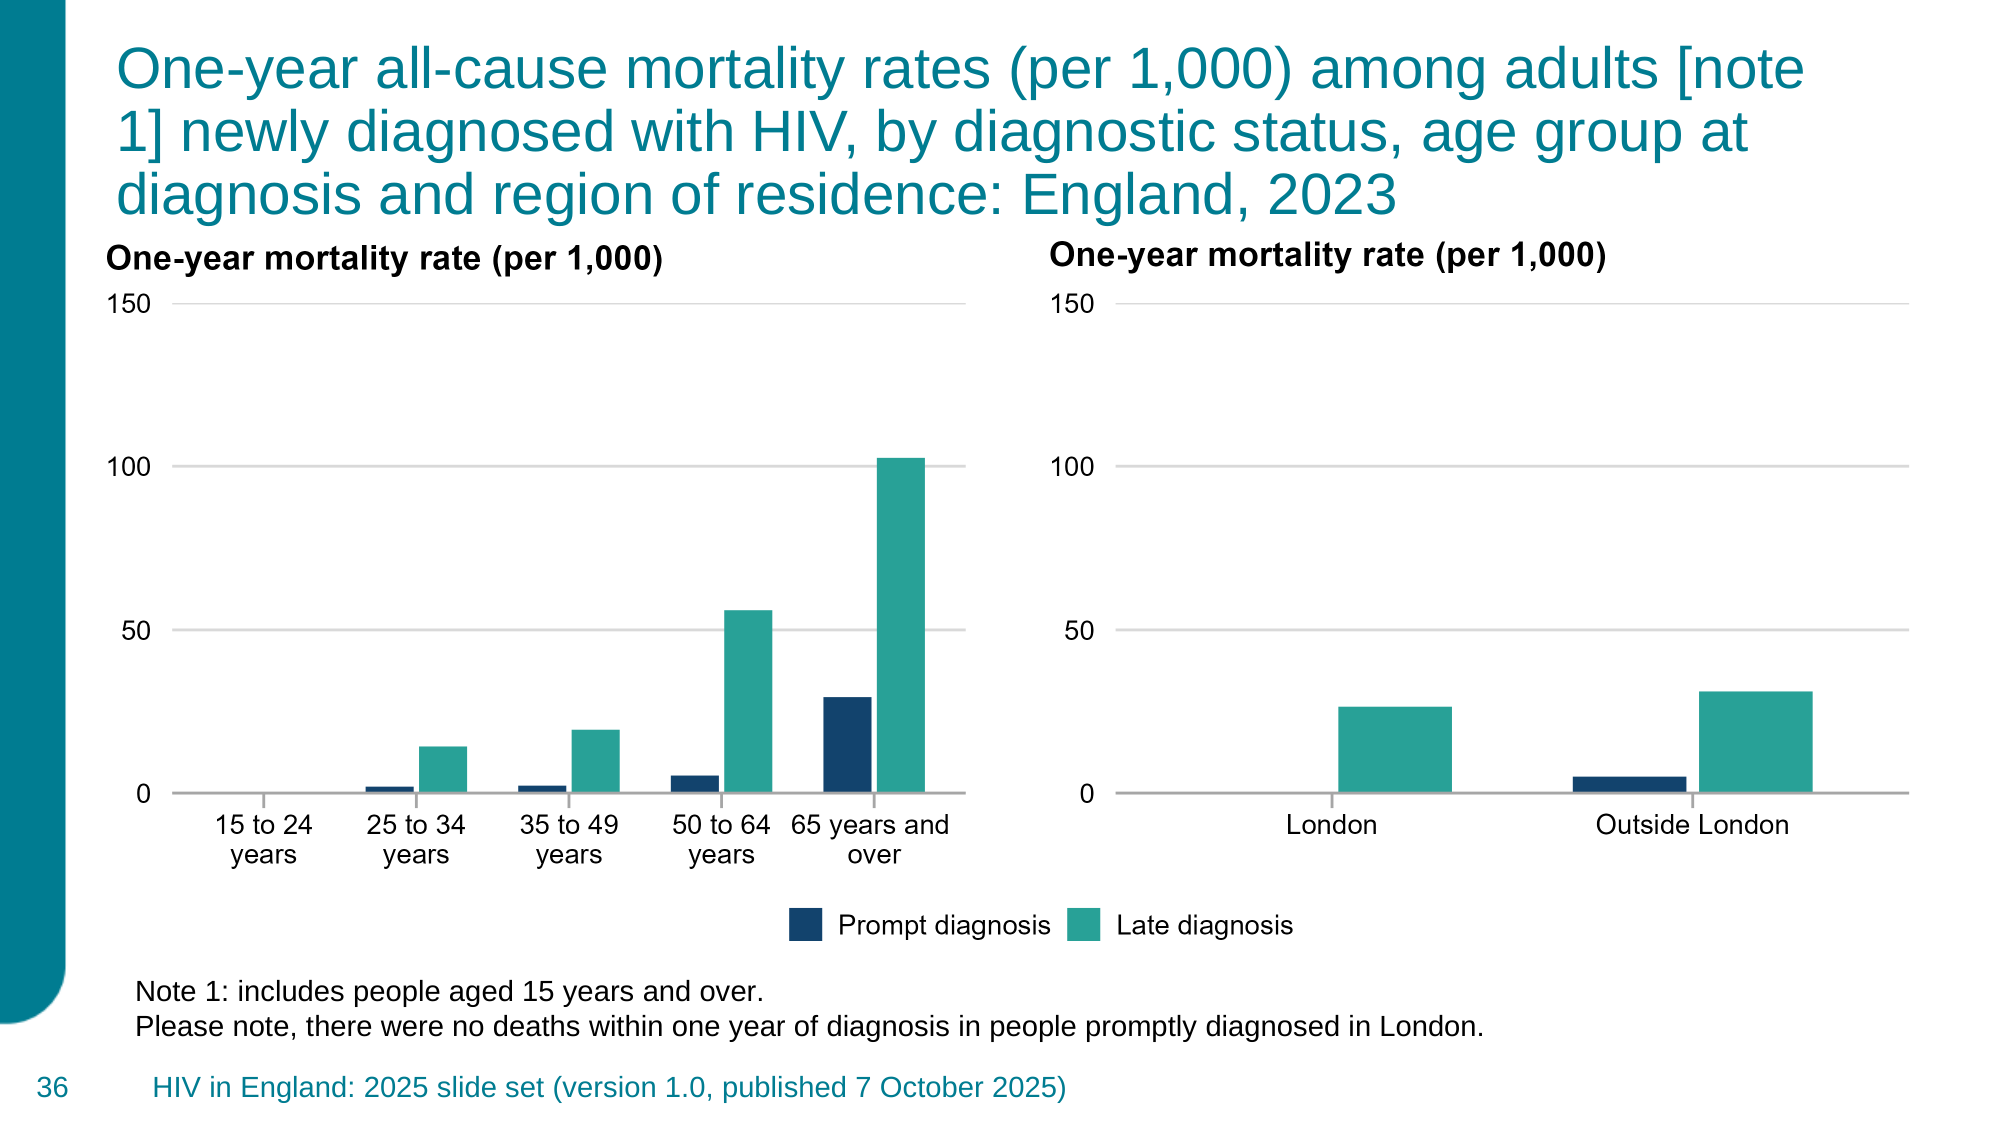

# One-year all-cause mortality rates (per 1,000) among adults [note 1] newly diagnosed with HIV, by diagnostic status, age group at diagnosis and region of residence: England, 2023
Note 1: includes people aged 15 years and over.
Please note, there were no deaths within one year of diagnosis in people promptly diagnosed in London.
32
HIV in England: 2025 slide set (version 1.0, published 7 October 2025)